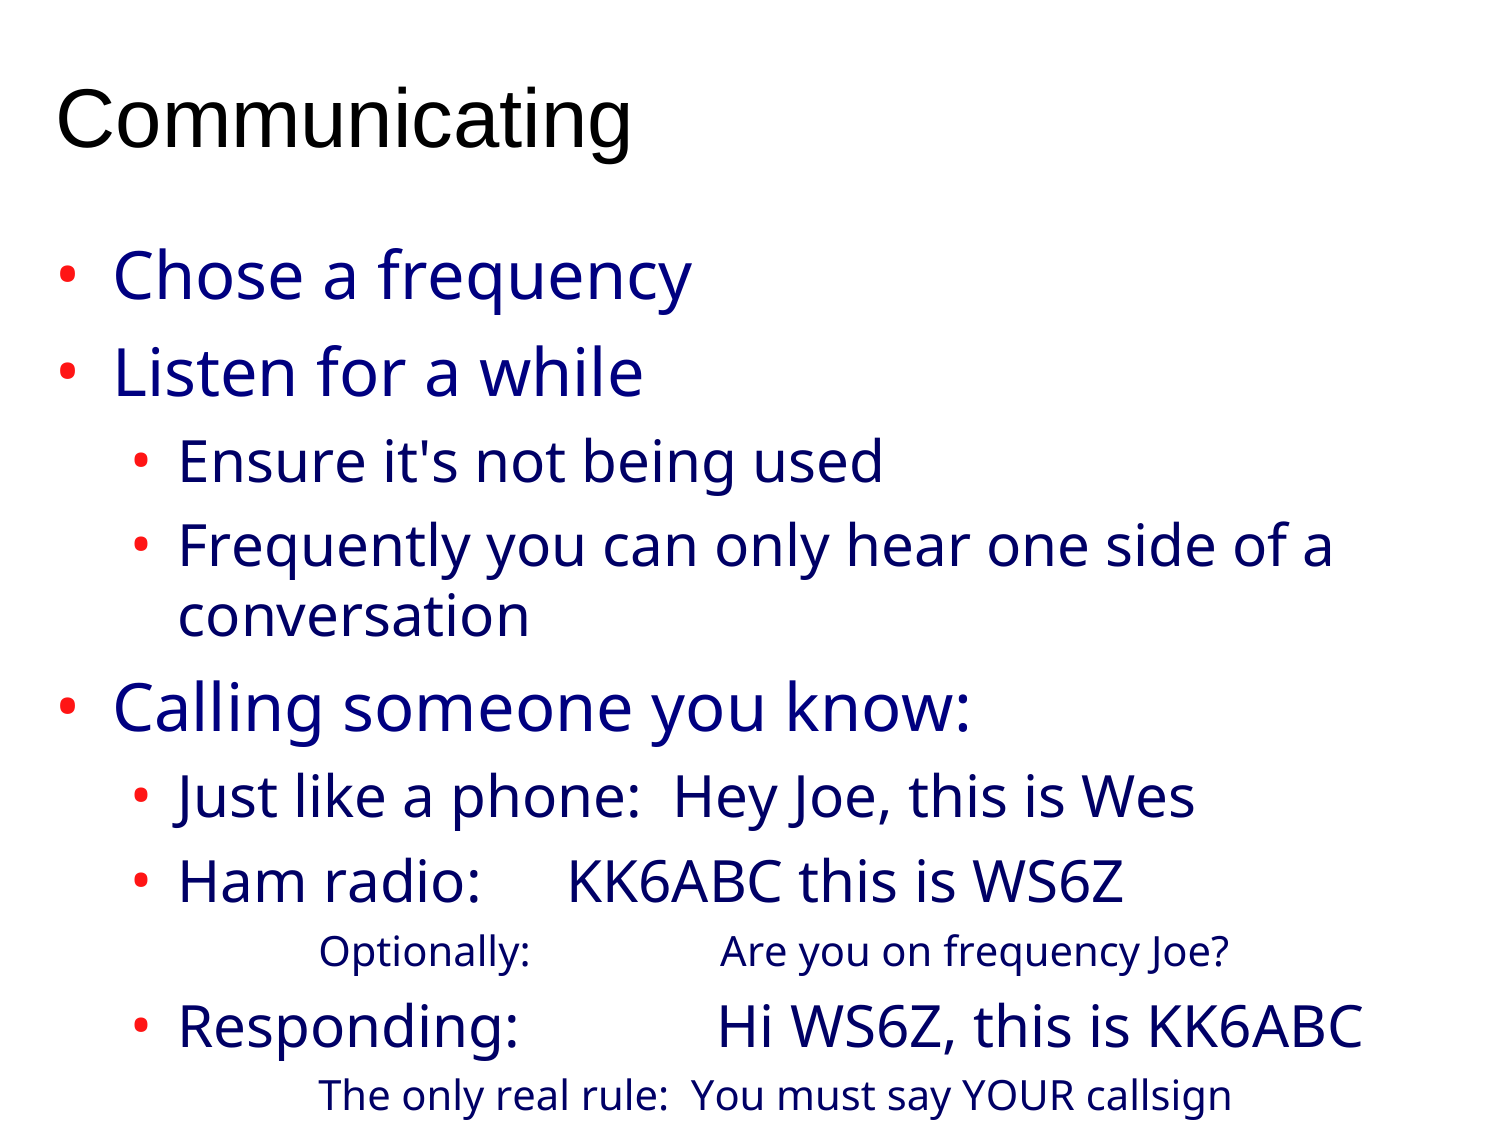

# Communicating
Chose a frequency
Listen for a while
Ensure it's not being used
Frequently you can only hear one side of a conversation
Calling someone you know:
Just like a phone: Hey Joe, this is Wes
Ham radio:	 KK6ABC this is WS6Z
Optionally:	 Are you on frequency Joe?
Responding:	 Hi WS6Z, this is KK6ABC
The only real rule: You must say YOUR callsign